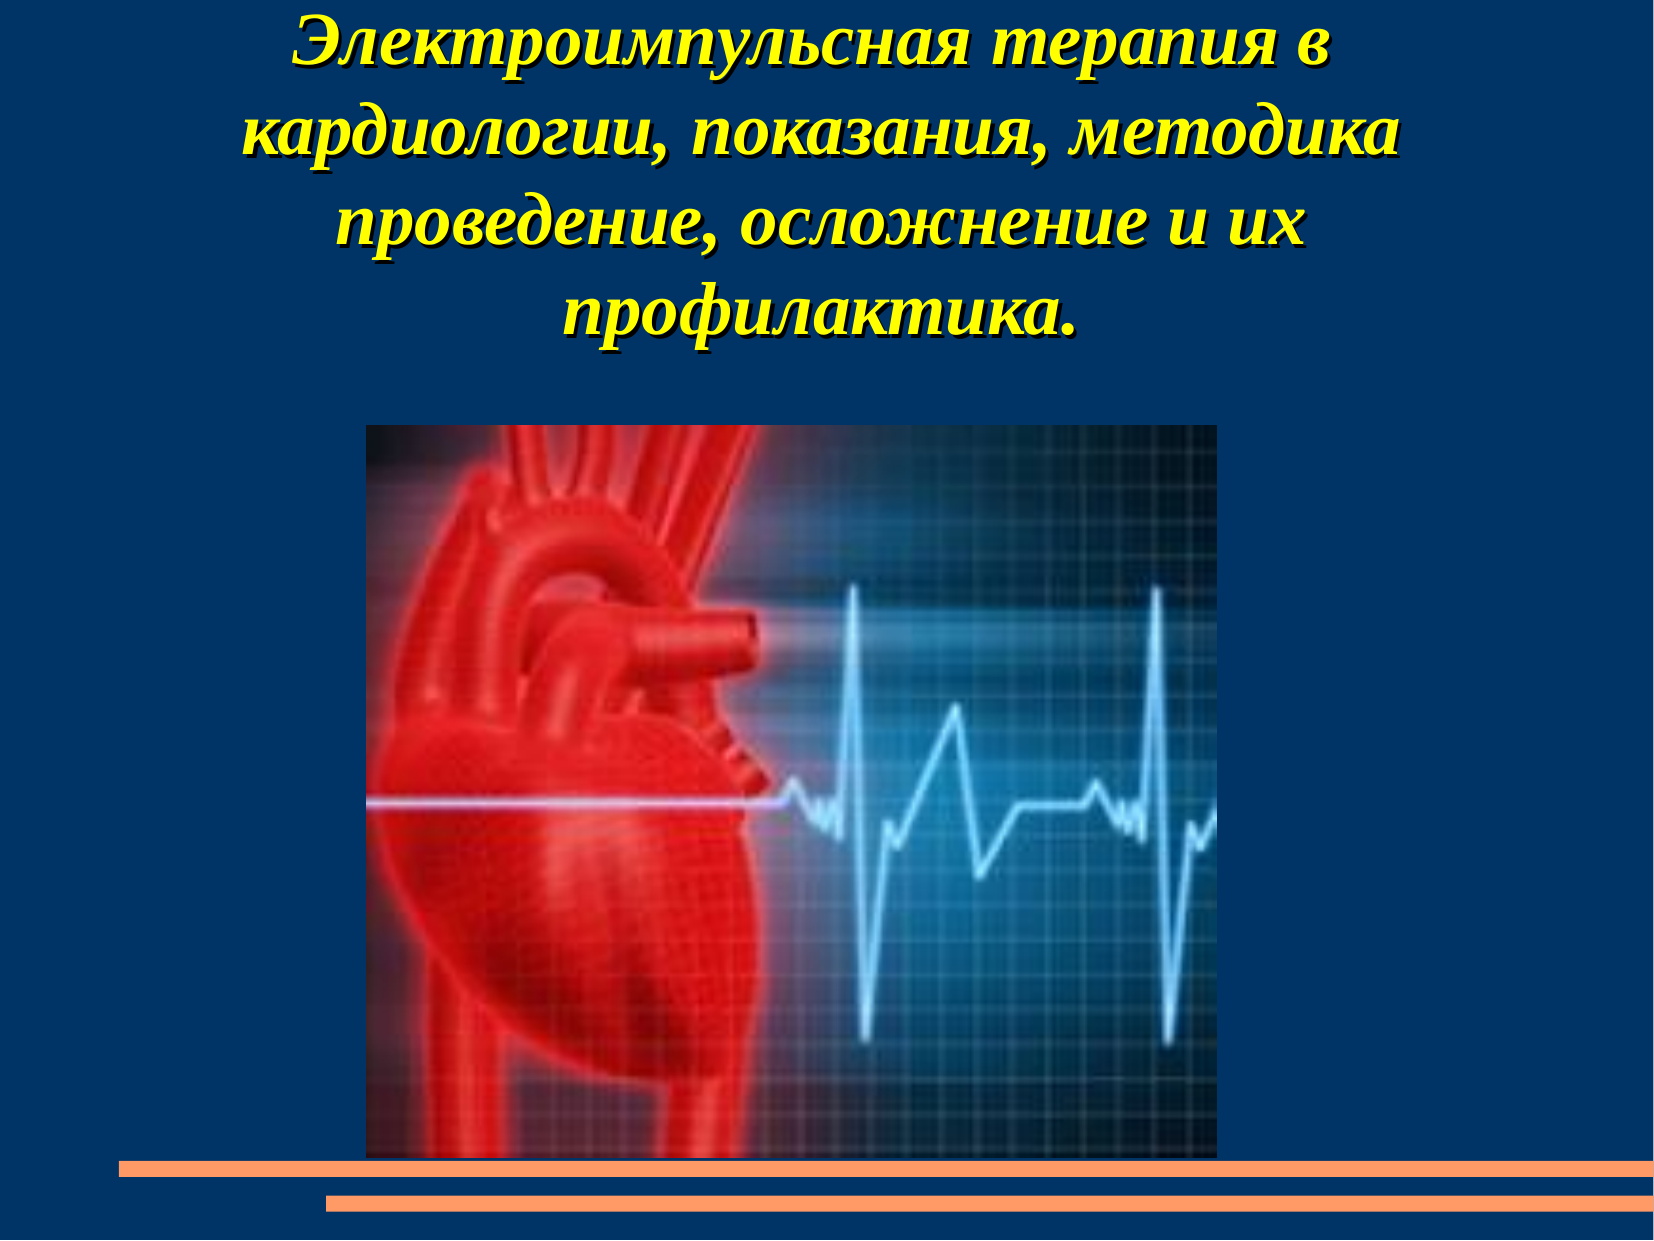

Электроимпульсная терапия в кардиологии, показания, методика проведение, осложнение и их профилактика.